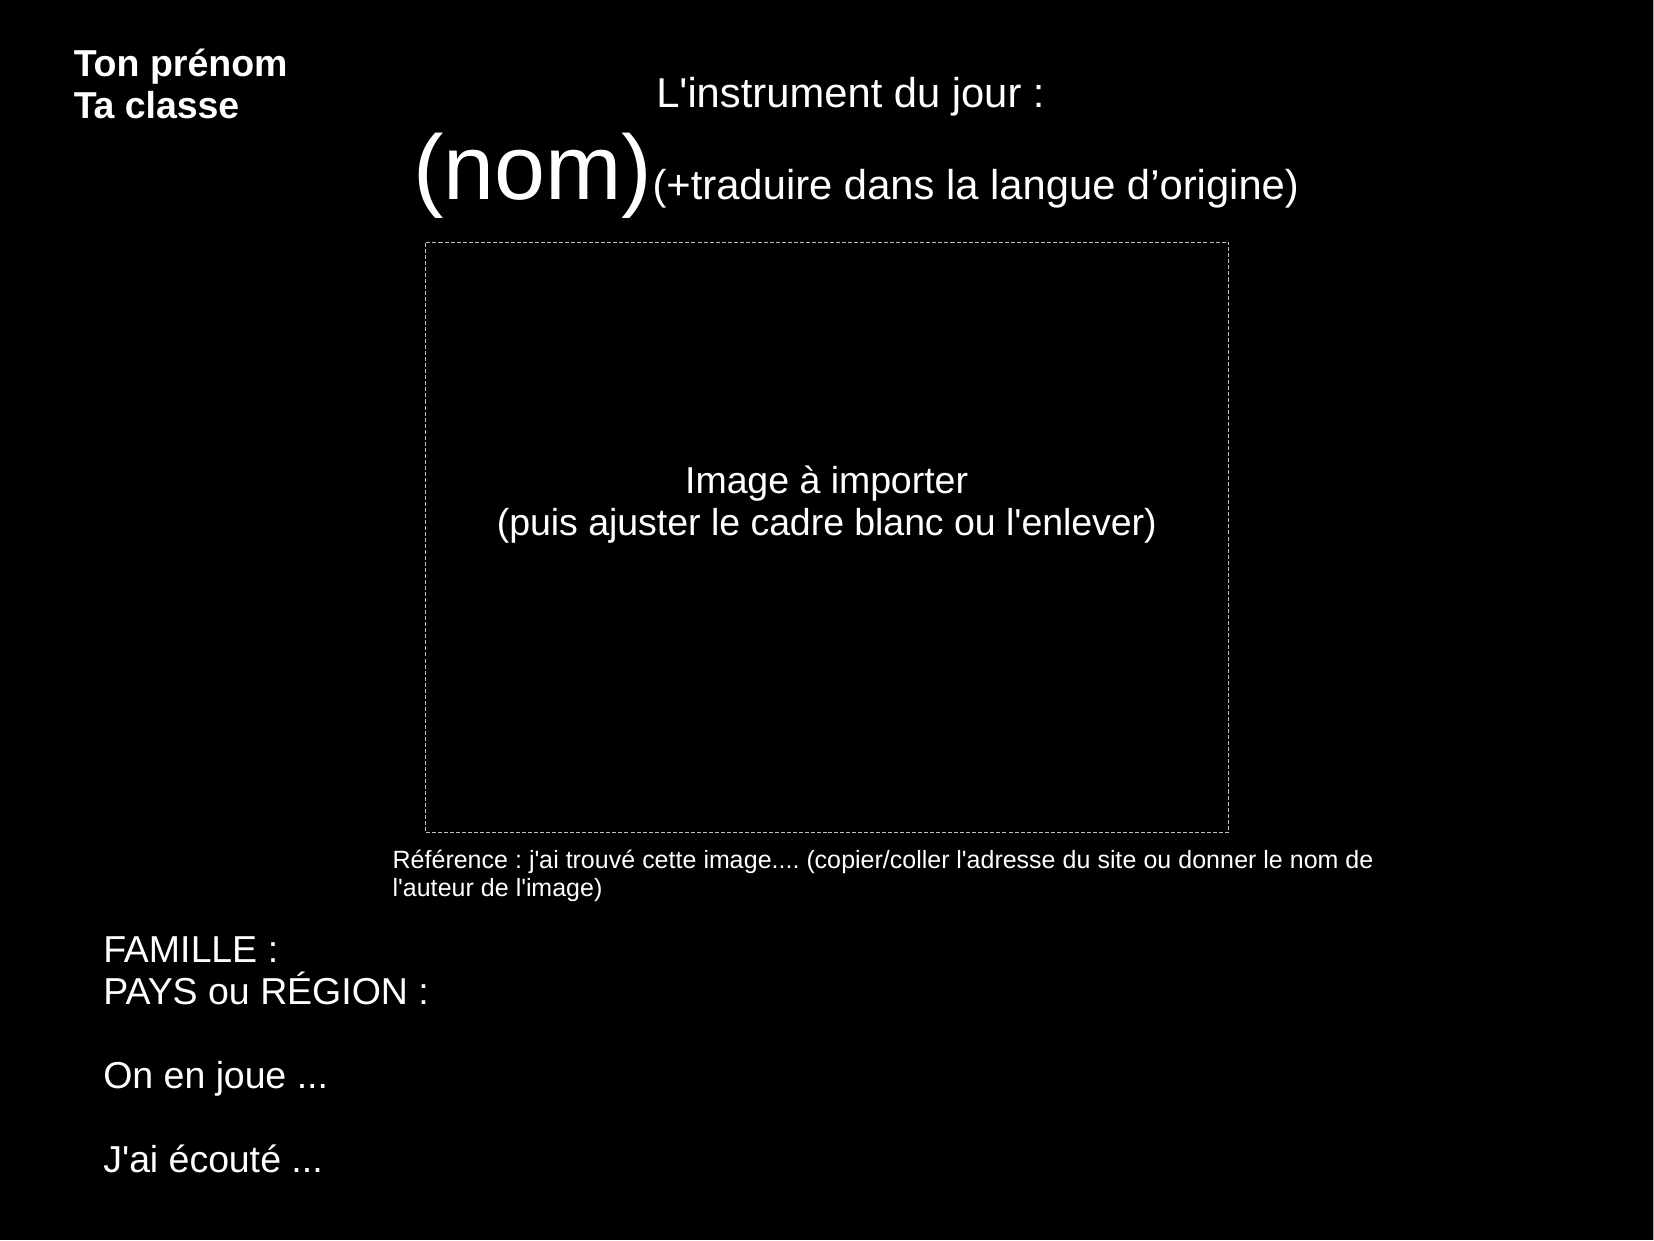

Ton prénom
Ta classe
# L'instrument du jour : (nom)(+traduire dans la langue d’origine)
Image à importer
(puis ajuster le cadre blanc ou l'enlever)
Référence : j'ai trouvé cette image.... (copier/coller l'adresse du site ou donner le nom de l'auteur de l'image)
FAMILLE :
PAYS ou RÉGION :
On en joue ...
J'ai écouté ...